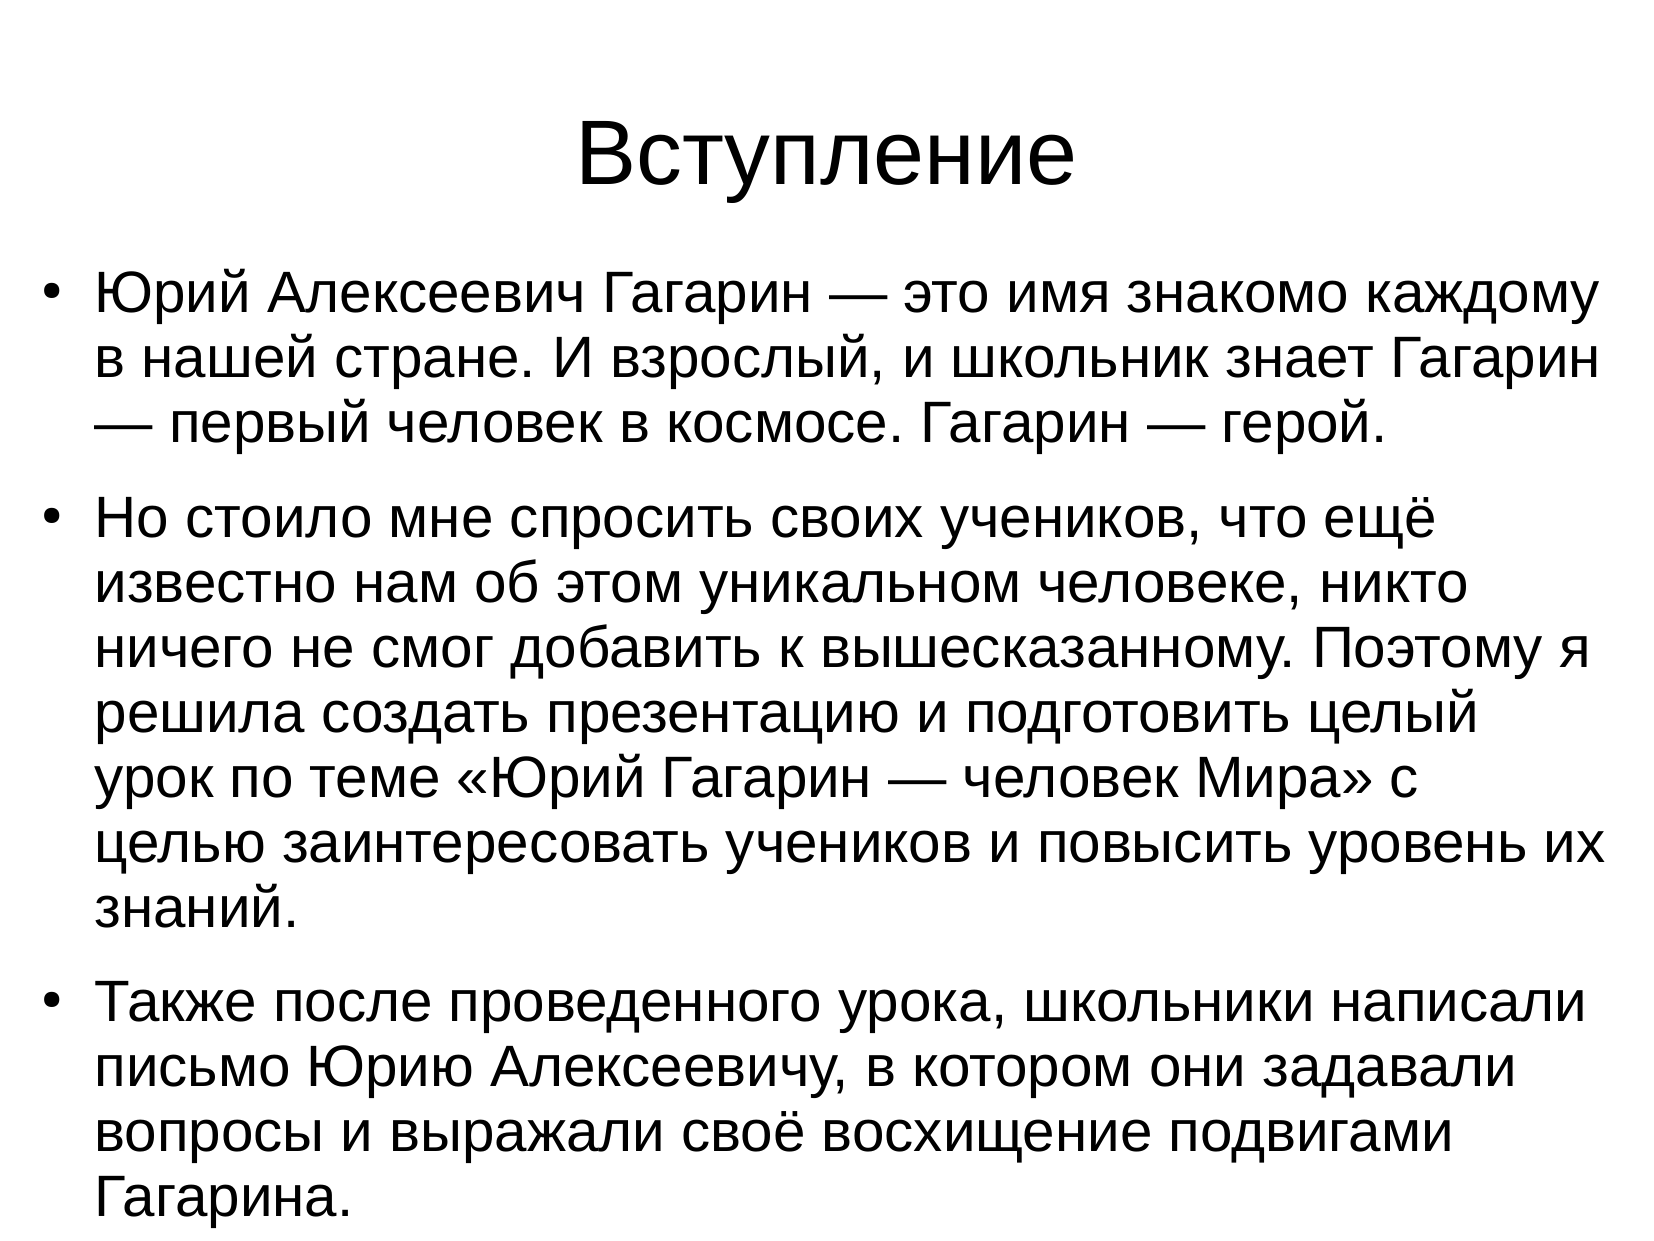

# Вступление
Юрий Алексеевич Гагарин — это имя знакомо каждому в нашей стране. И взрослый, и школьник знает Гагарин — первый человек в космосе. Гагарин — герой.
Но стоило мне спросить своих учеников, что ещё известно нам об этом уникальном человеке, никто ничего не смог добавить к вышесказанному. Поэтому я решила создать презентацию и подготовить целый урок по теме «Юрий Гагарин — человек Мира» с целью заинтересовать учеников и повысить уровень их знаний.
Также после проведенного урока, школьники написали письмо Юрию Алексеевичу, в котором они задавали вопросы и выражали своё восхищение подвигами Гагарина.